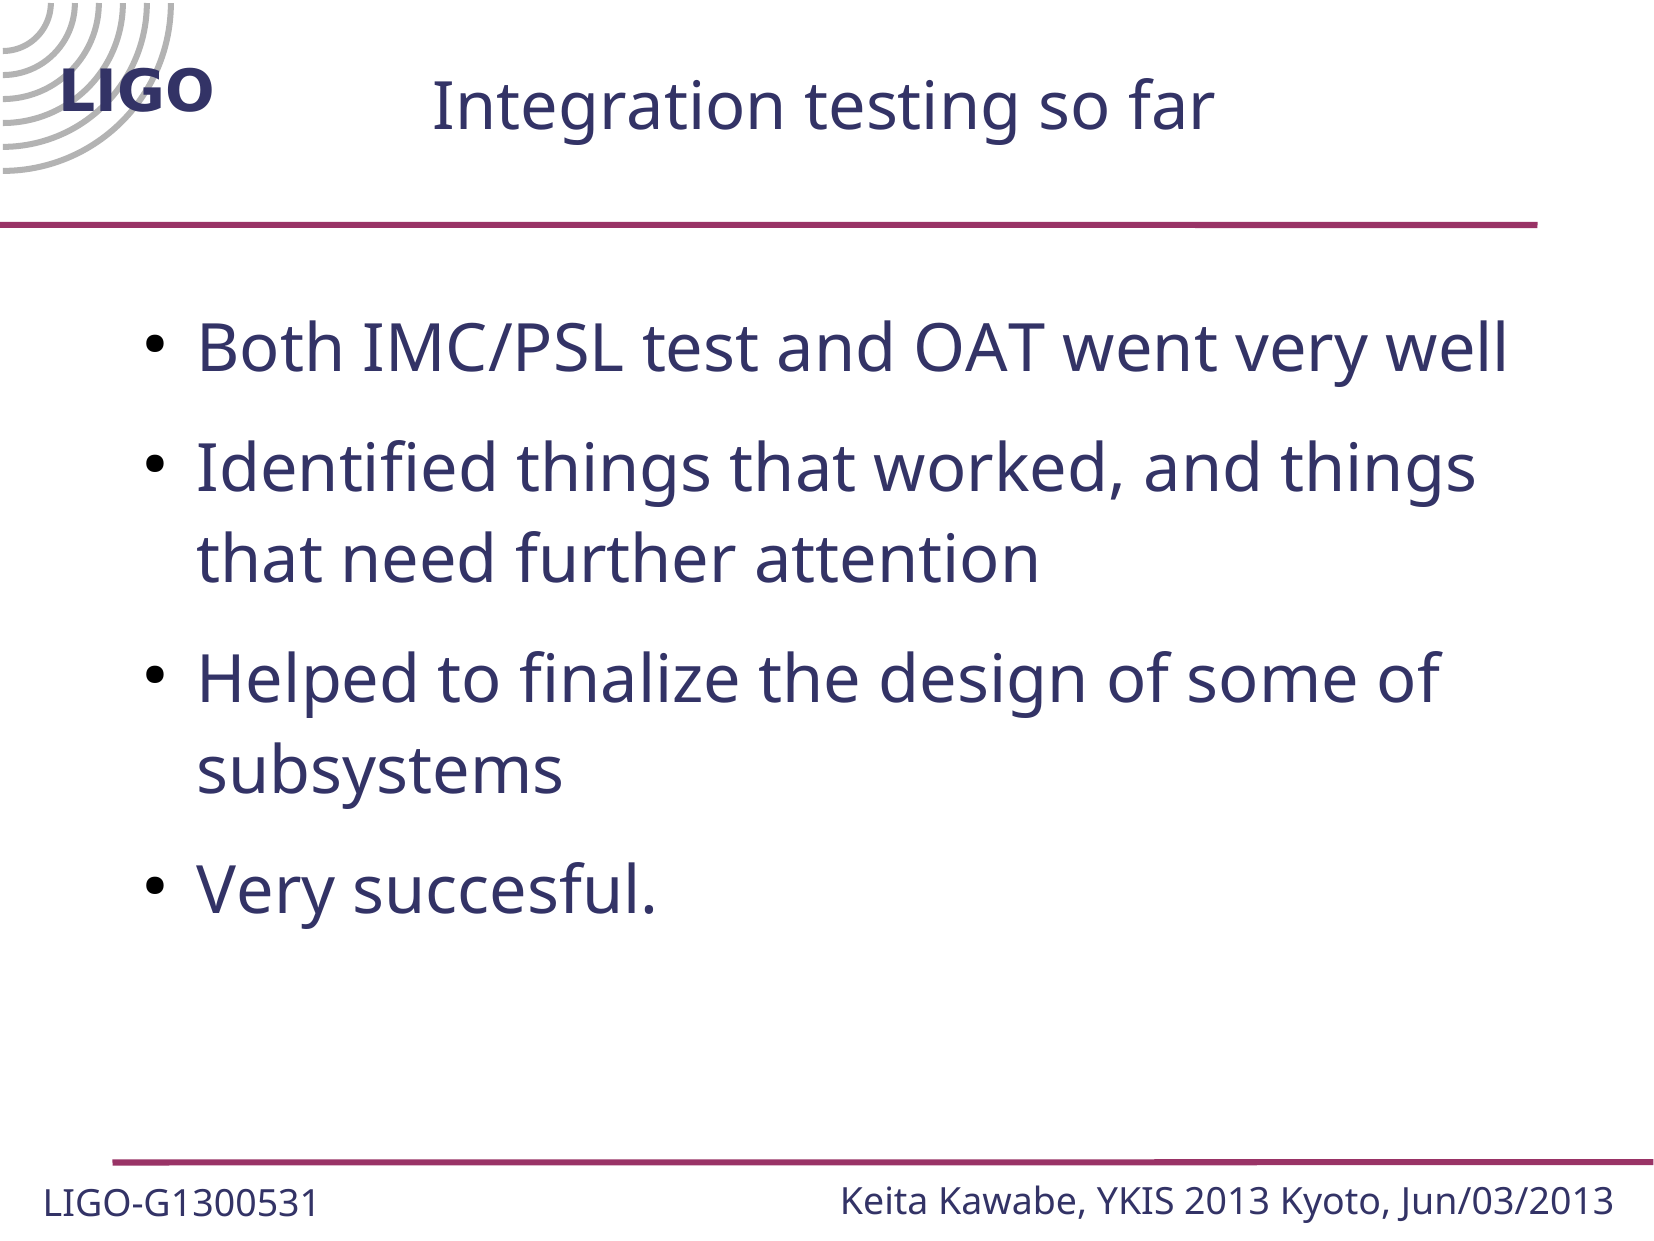

# Integration testing so far
Both IMC/PSL test and OAT went very well
Identified things that worked, and things that need further attention
Helped to finalize the design of some of subsystems
Very succesful.